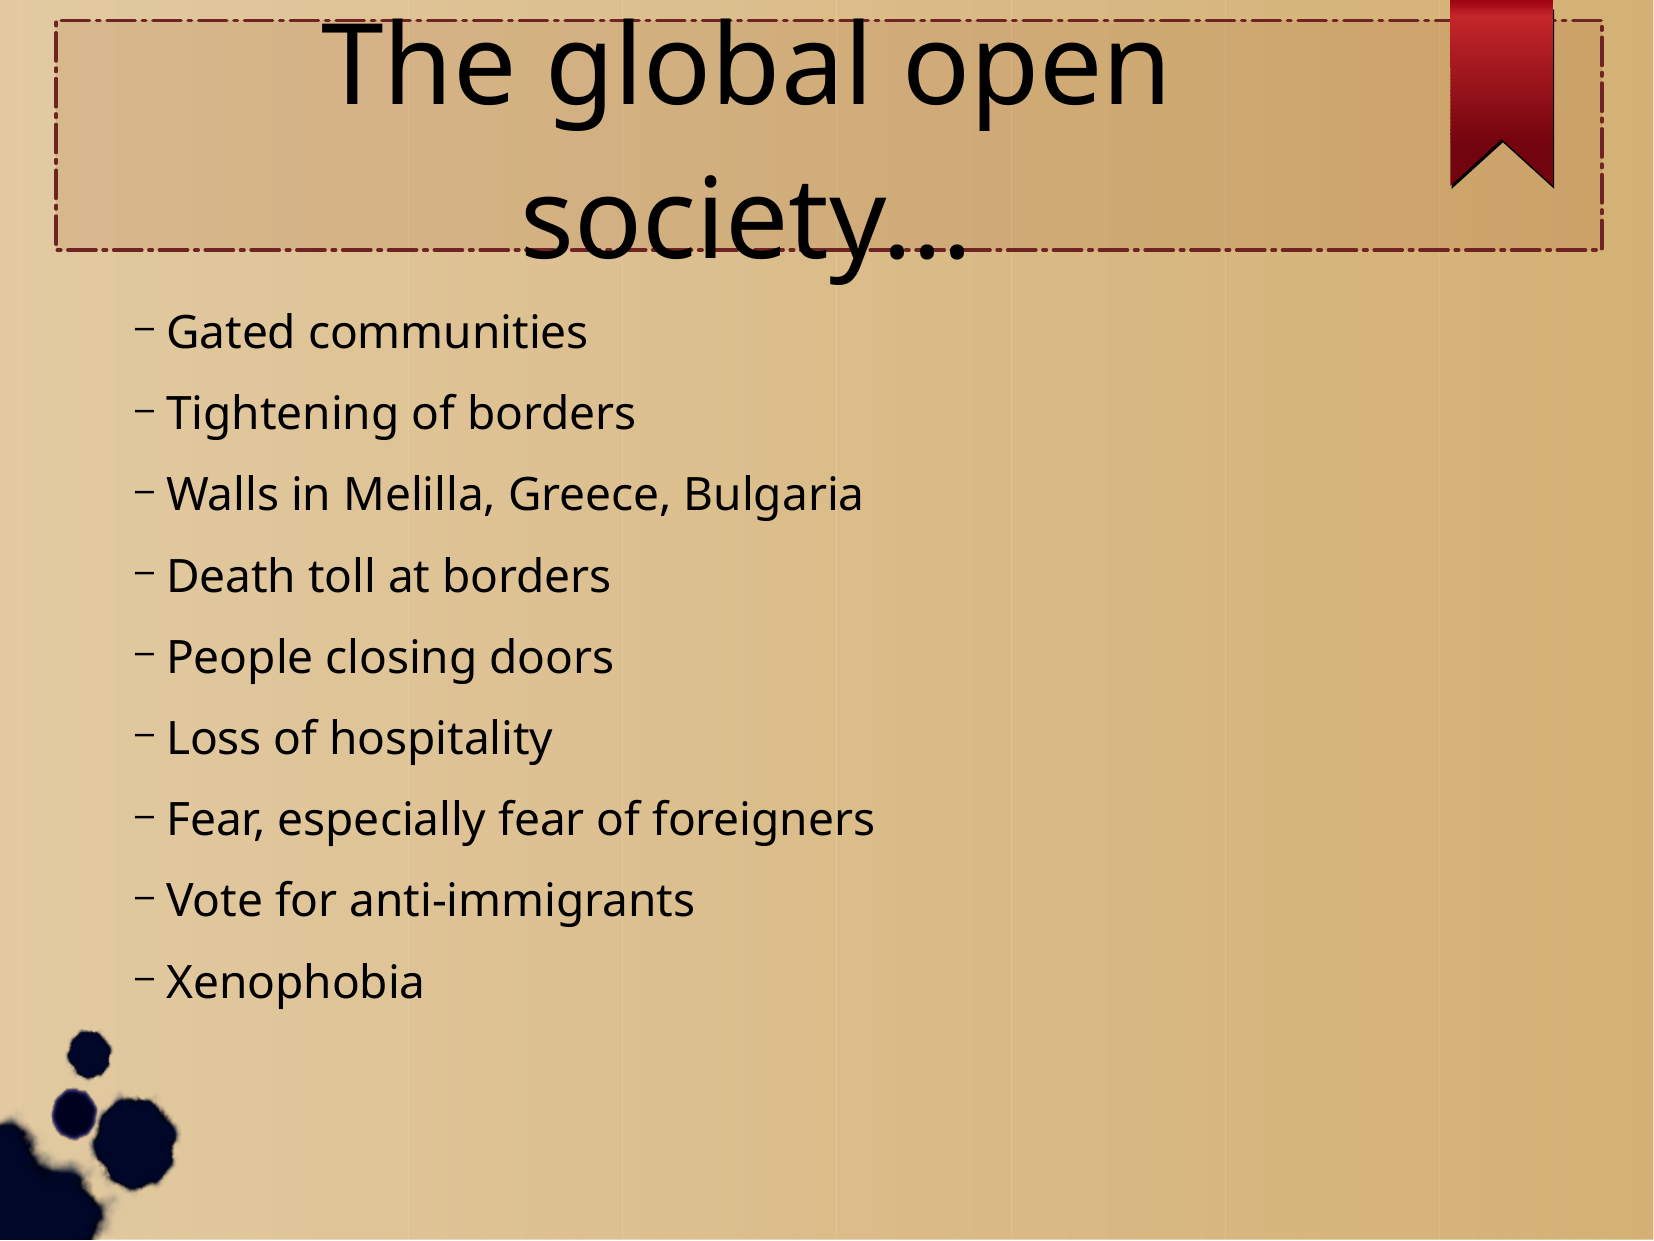

# The global open society...
Gated communities
Tightening of borders
Walls in Melilla, Greece, Bulgaria
Death toll at borders
People closing doors
Loss of hospitality
Fear, especially fear of foreigners
Vote for anti-immigrants
Xenophobia